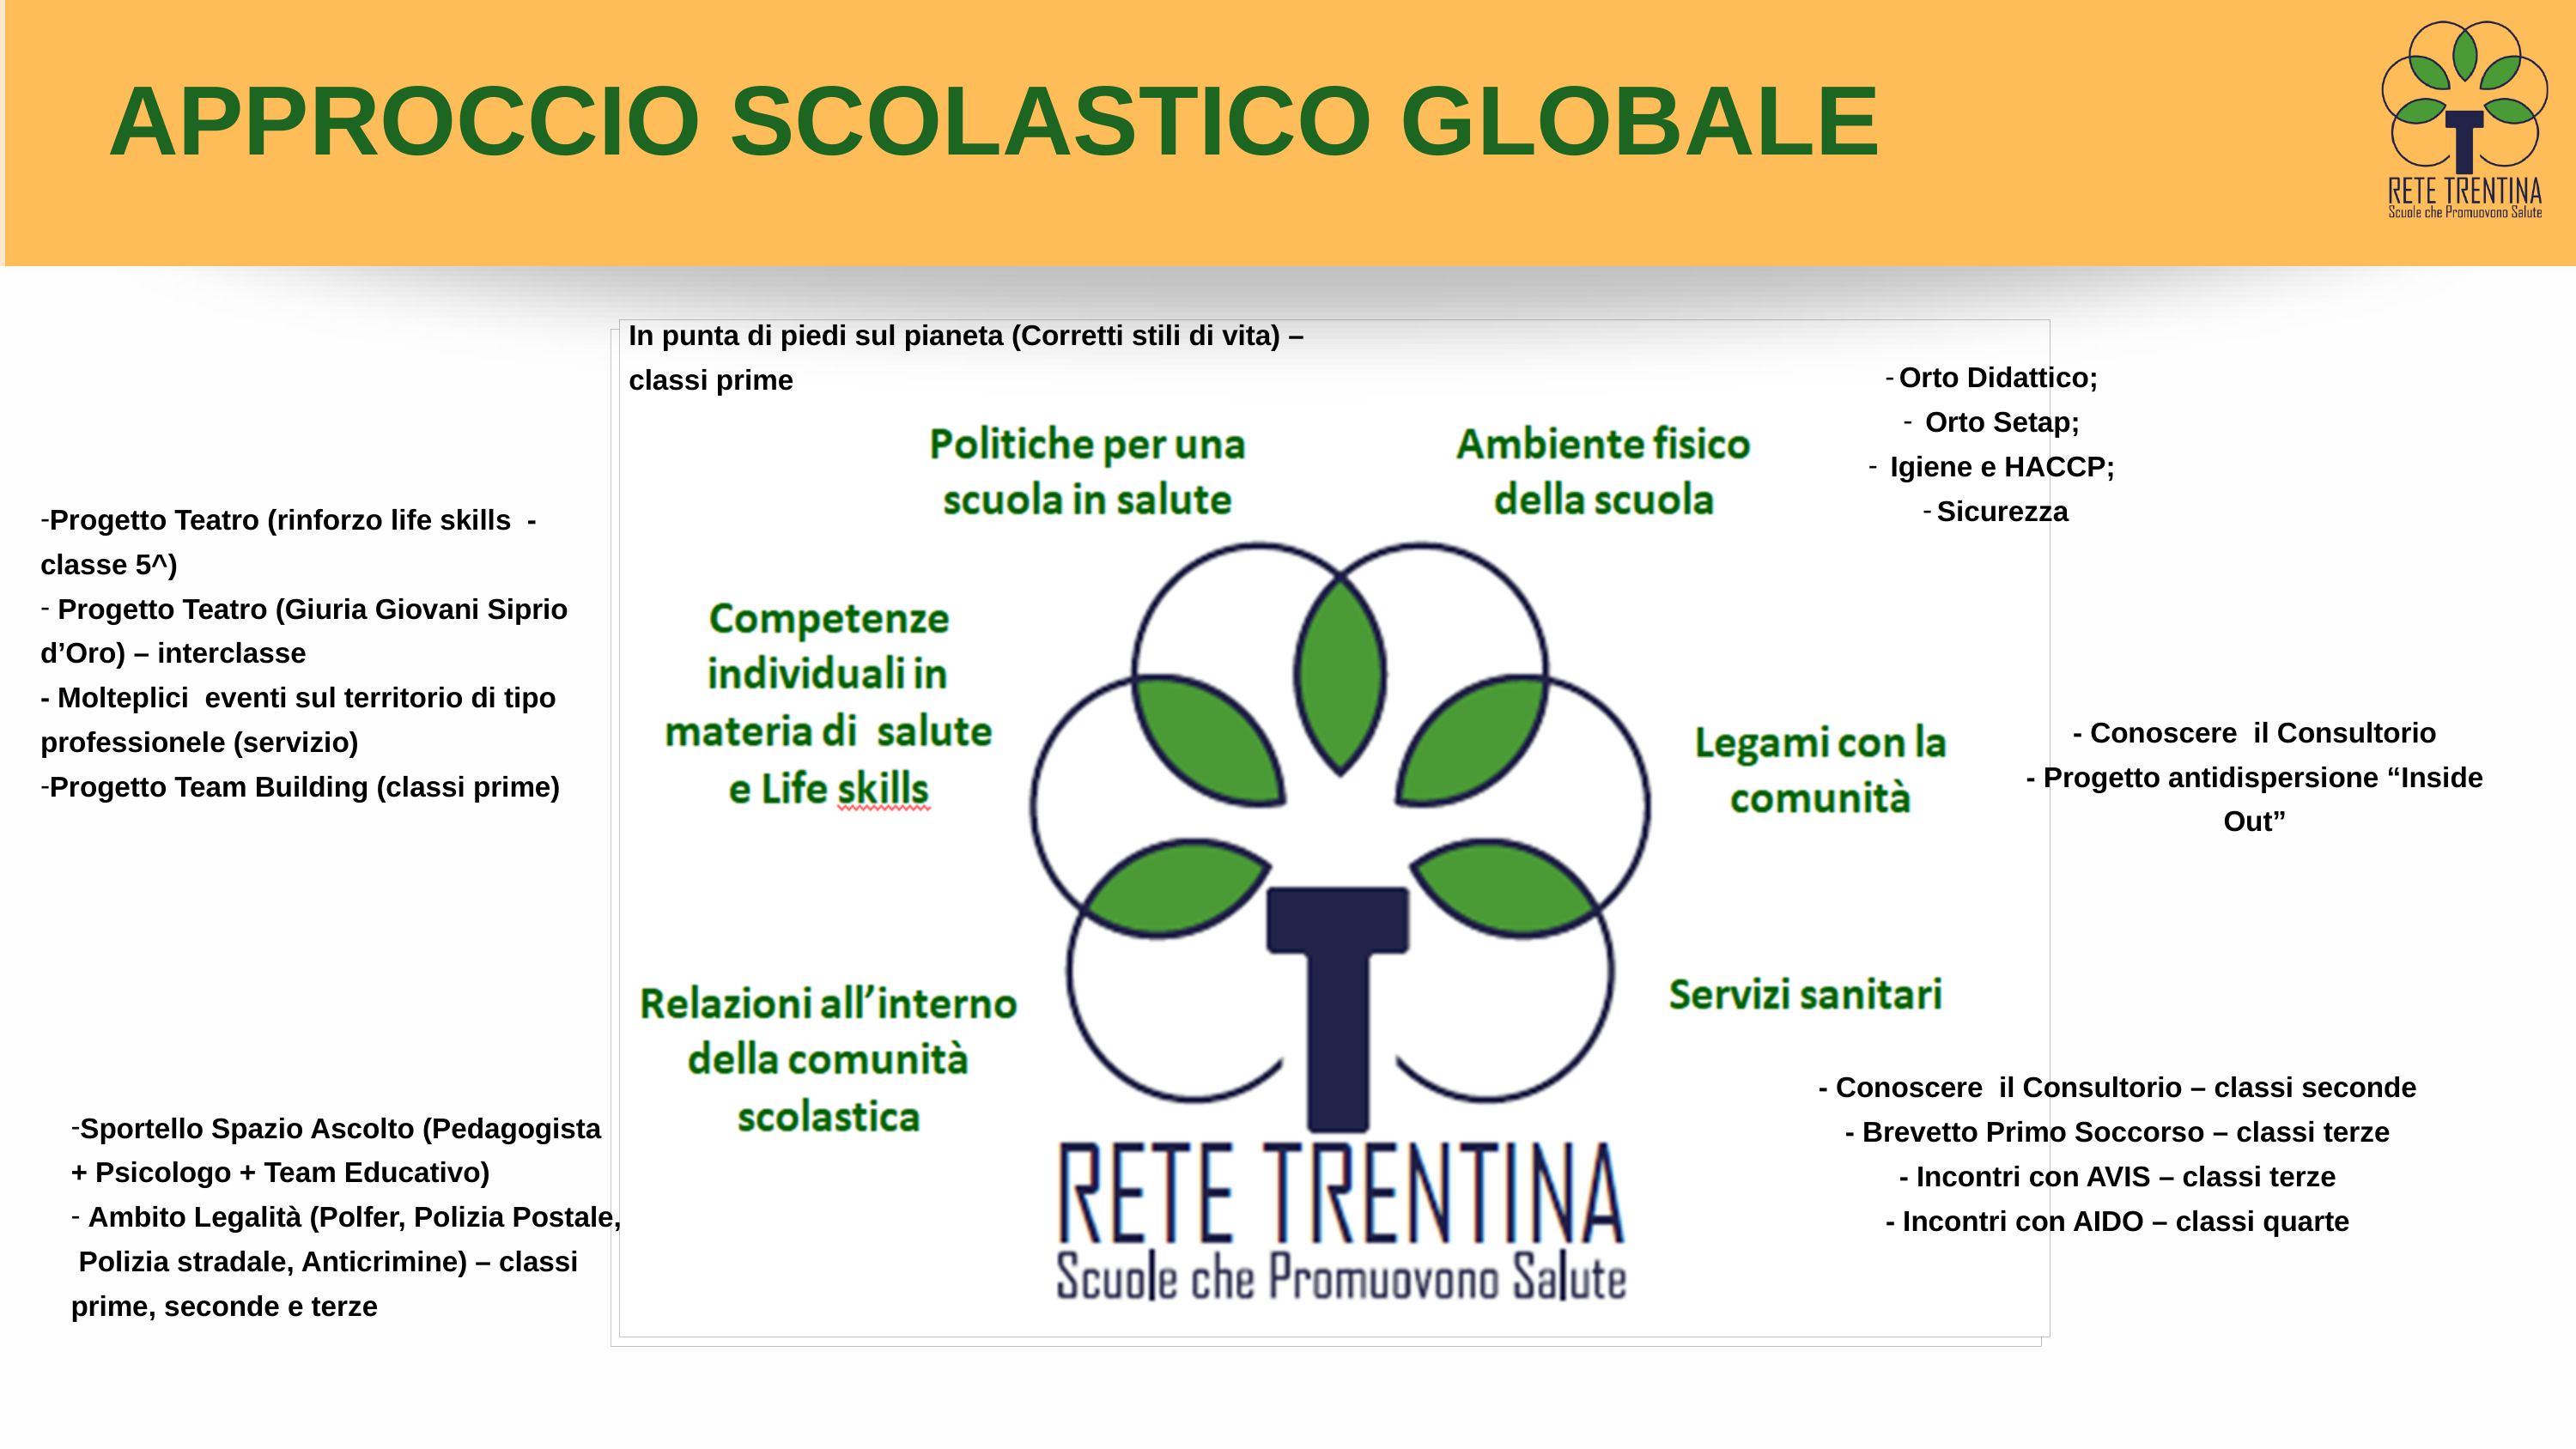

APPROCCIO SCOLASTICO GLOBALE
In punta di piedi sul pianeta (Corretti stili di vita) – classi prime
Orto Didattico;
 Orto Setap;
 Igiene e HACCP;
Sicurezza
Progetto Teatro (rinforzo life skills - classe 5^)
 Progetto Teatro (Giuria Giovani Siprio d’Oro) – interclasse
- Molteplici eventi sul territorio di tipo professionele (servizio)
Progetto Team Building (classi prime)
- Conoscere il Consultorio
- Progetto antidispersione “Inside Out”
- Conoscere il Consultorio – classi seconde
- Brevetto Primo Soccorso – classi terze
- Incontri con AVIS – classi terze
- Incontri con AIDO – classi quarte
Sportello Spazio Ascolto (Pedagogista + Psicologo + Team Educativo)
 Ambito Legalità (Polfer, Polizia Postale, Polizia stradale, Anticrimine) – classi prime, seconde e terze